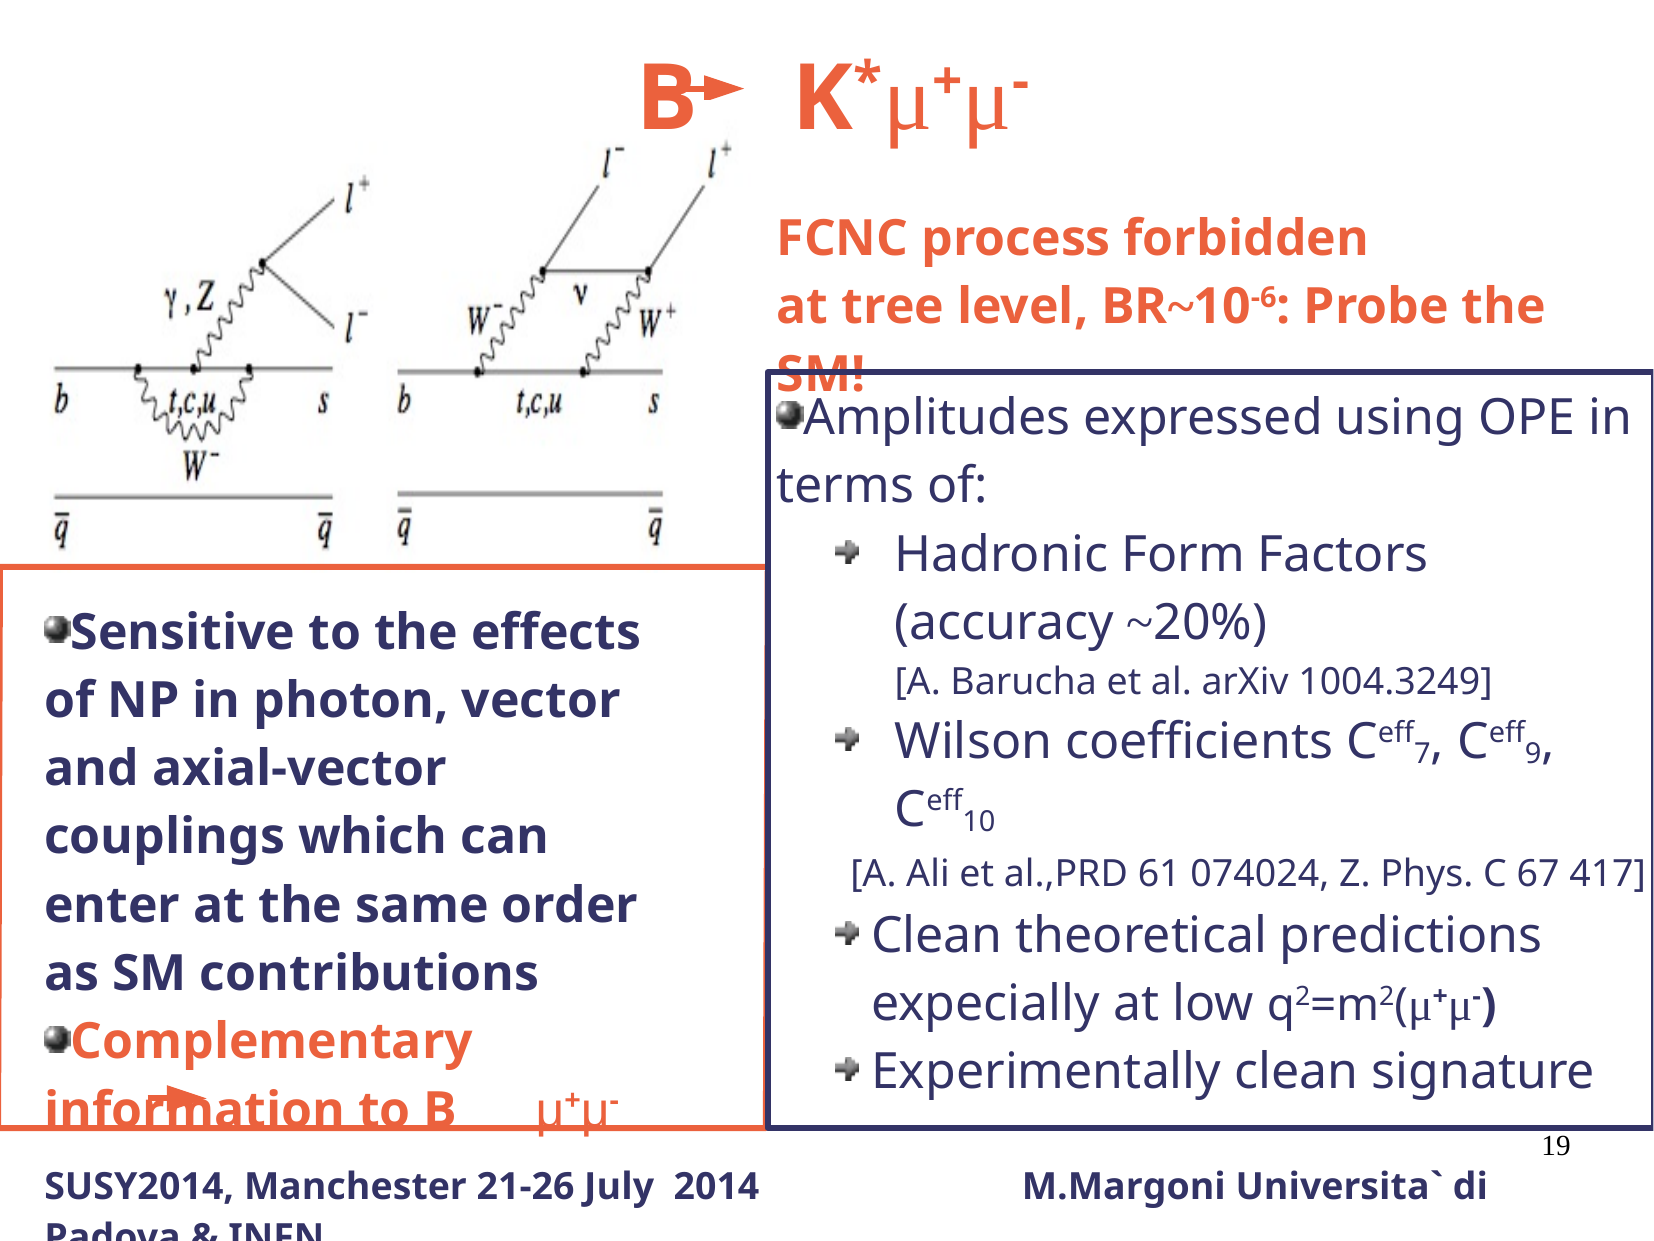

# B K*μ+μ-
FCNC process forbidden
at tree level, BR~10-6: Probe the SM!
Amplitudes expressed using OPE in terms of:
Hadronic Form Factors (accuracy ~20%) [A. Barucha et al. arXiv 1004.3249]
Wilson coefficients Ceff7, Ceff9, Ceff10
	[A. Ali et al.,PRD 61 074024, Z. Phys. C 67 417]
Clean theoretical predictions expecially at low q2=m2(μ+μ-)
Experimentally clean signature
Sensitive to the effects of NP in photon, vector and axial-vector couplings which can enter at the same order as SM contributions
Complementary information to B μ+μ-
19
SUSY2014, Manchester 21-26 July 2014 M.Margoni Universita` di Padova & INFN